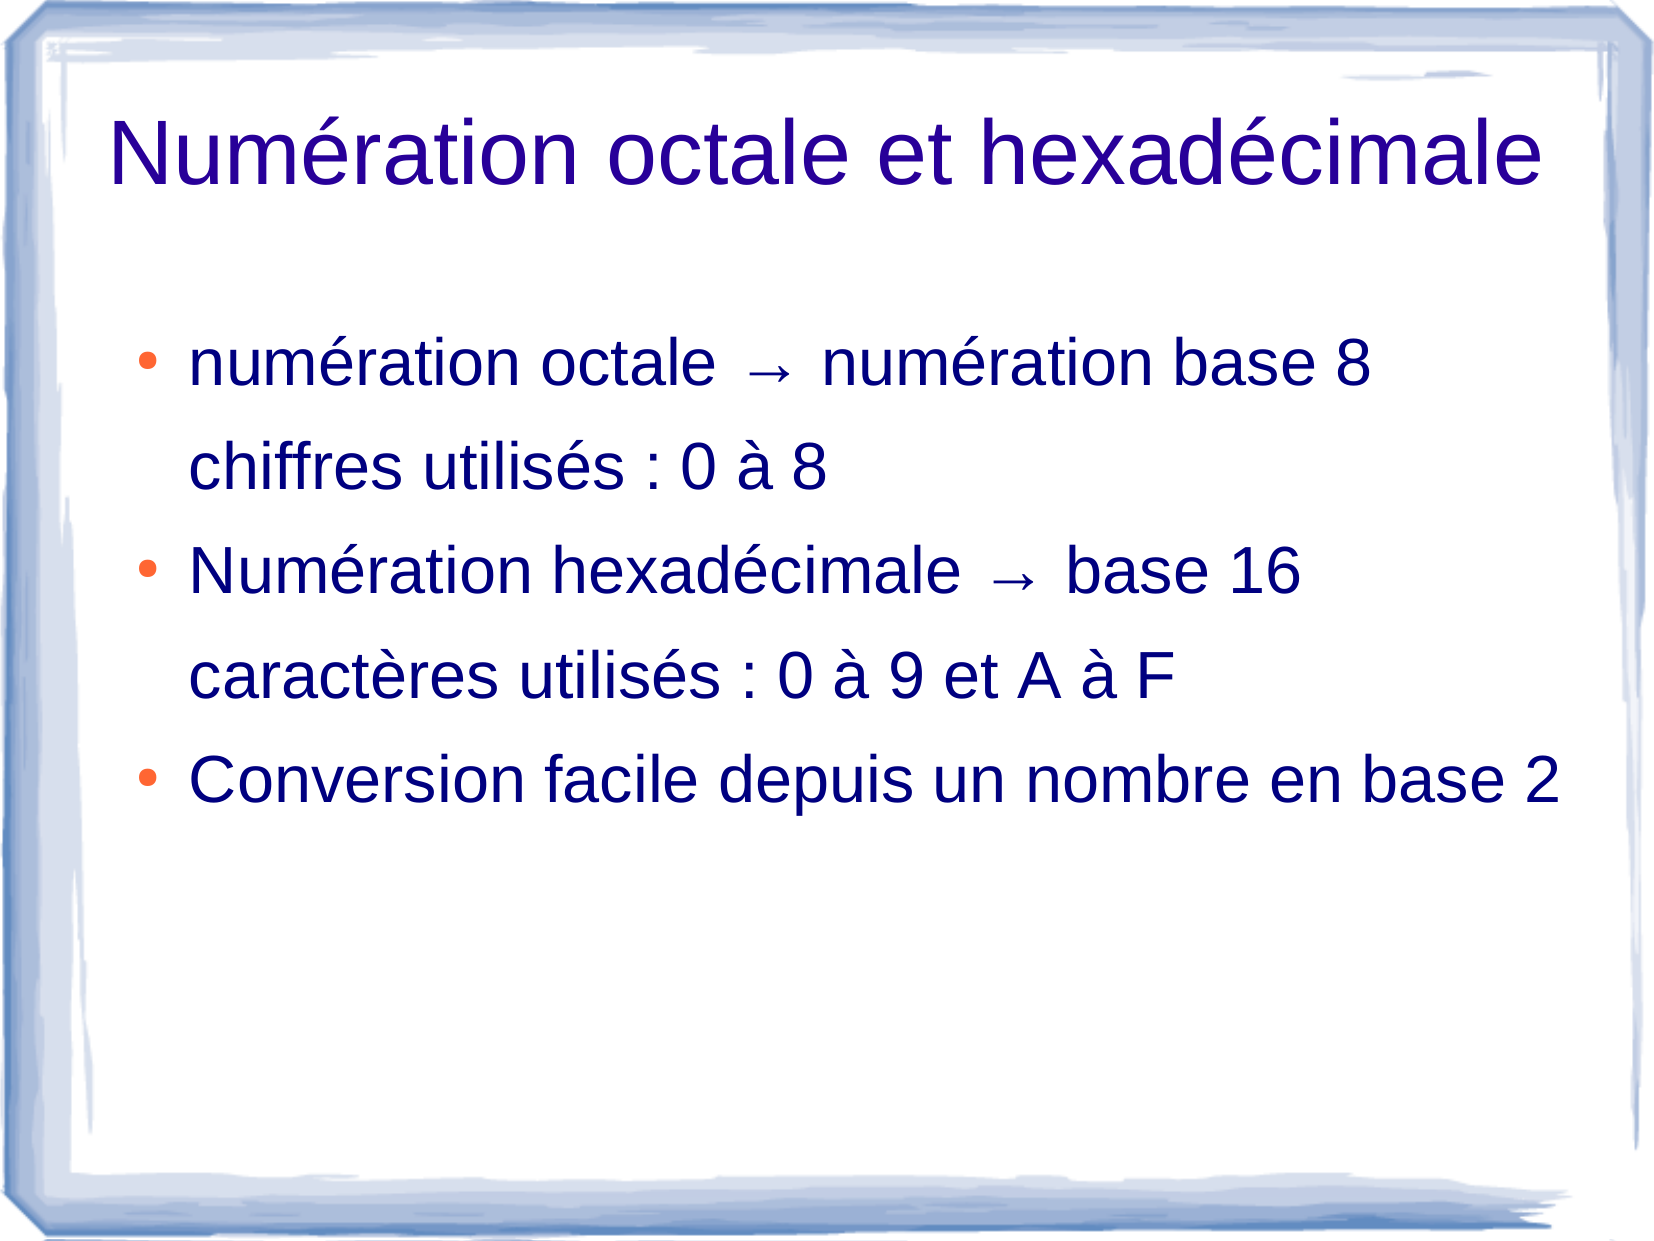

# Numération octale et hexadécimale
numération octale → numération base 8
chiffres utilisés : 0 à 8
Numération hexadécimale → base 16
caractères utilisés : 0 à 9 et A à F
Conversion facile depuis un nombre en base 2